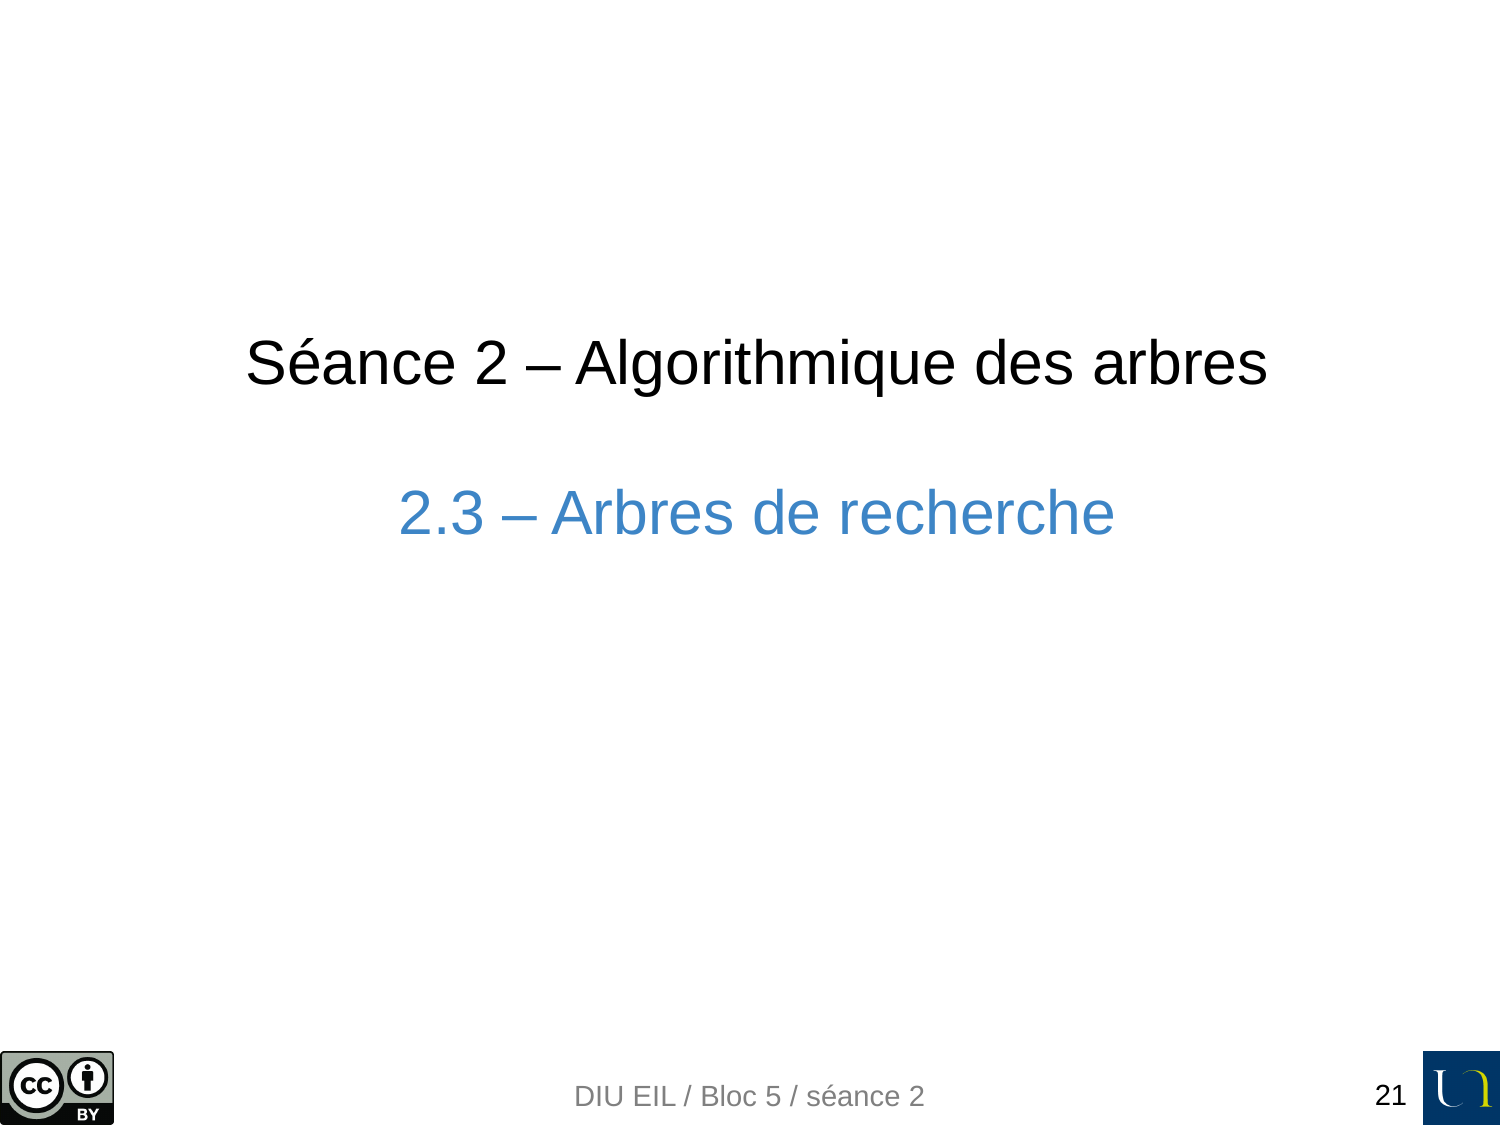

#
Séance 2 – Algorithmique des arbres
2.3 – Arbres de recherche
21